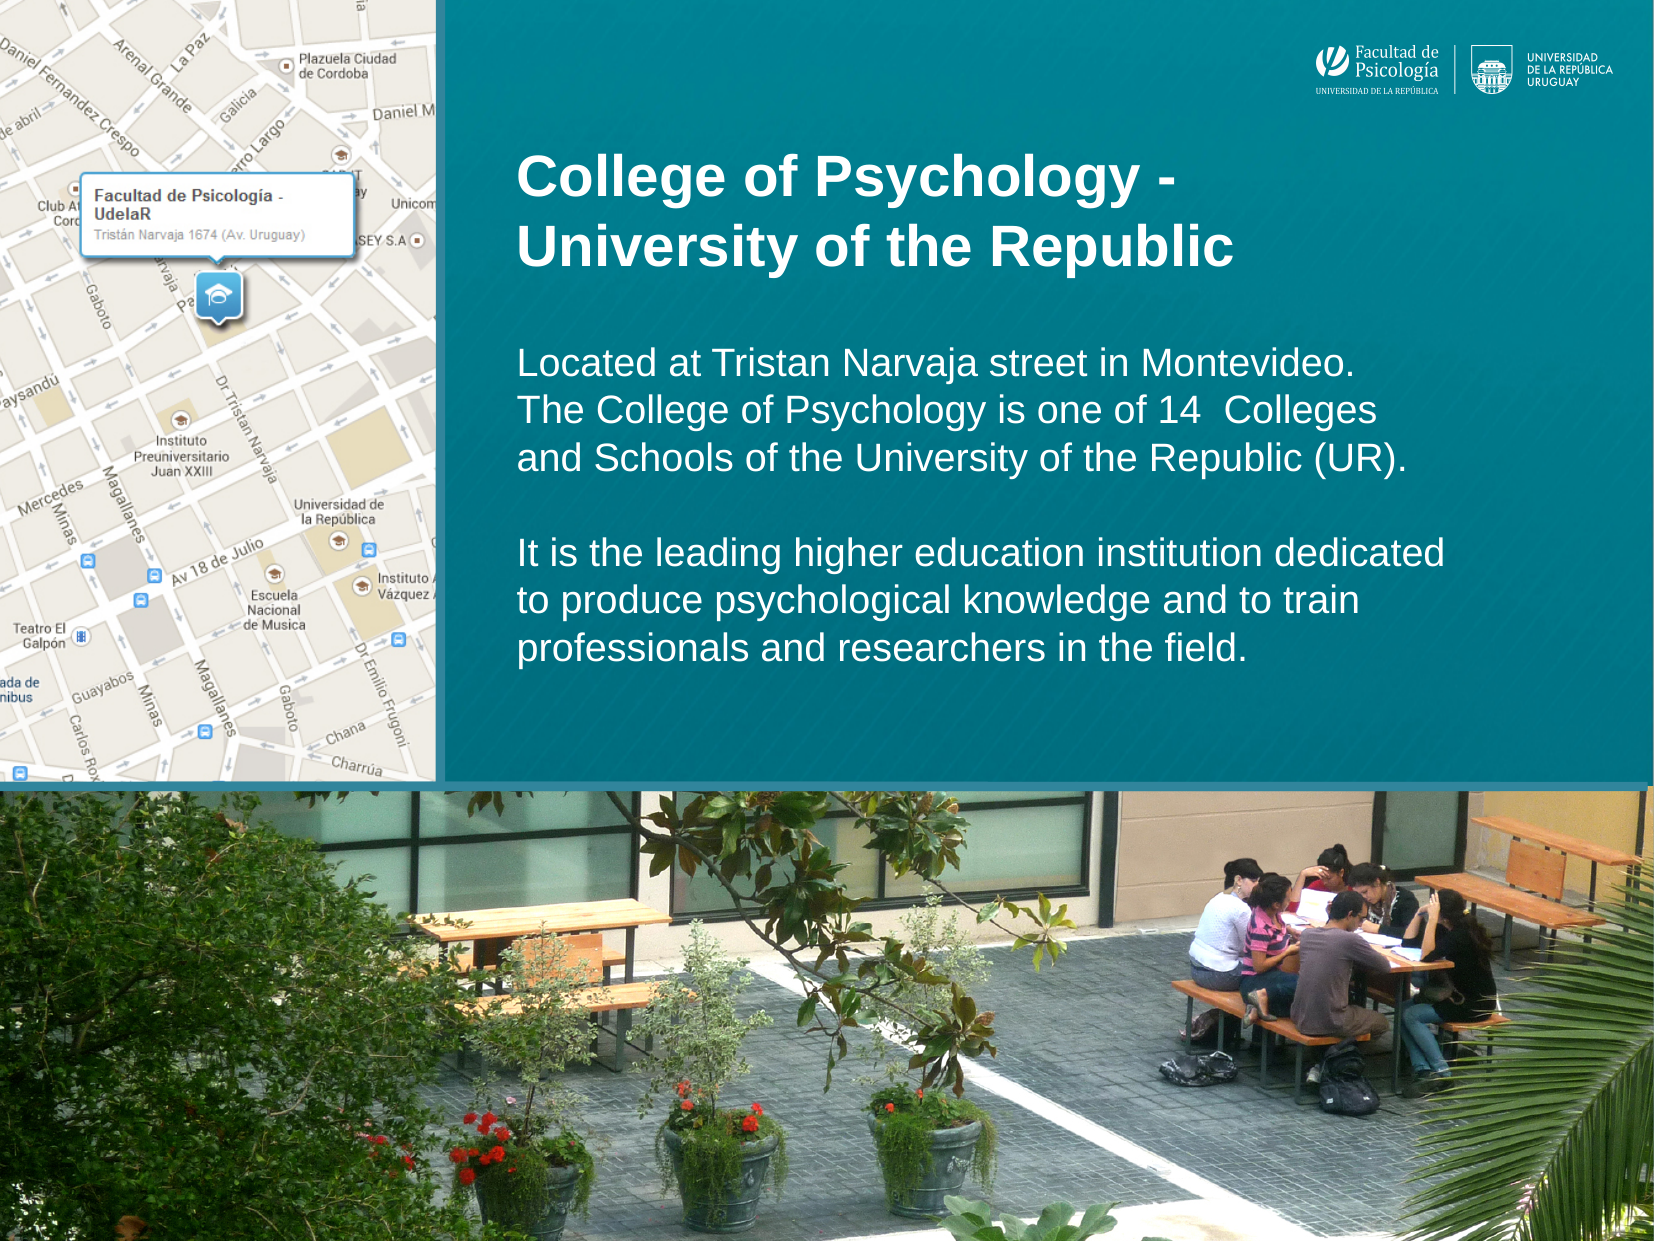

# College of Psychology - University of the Republic
Located at Tristan Narvaja street in Montevideo.
The College of Psychology is one of 14 Colleges and Schools of the University of the Republic (UR).
It is the leading higher education institution dedicated to produce psychological knowledge and to train professionals and researchers in the field.